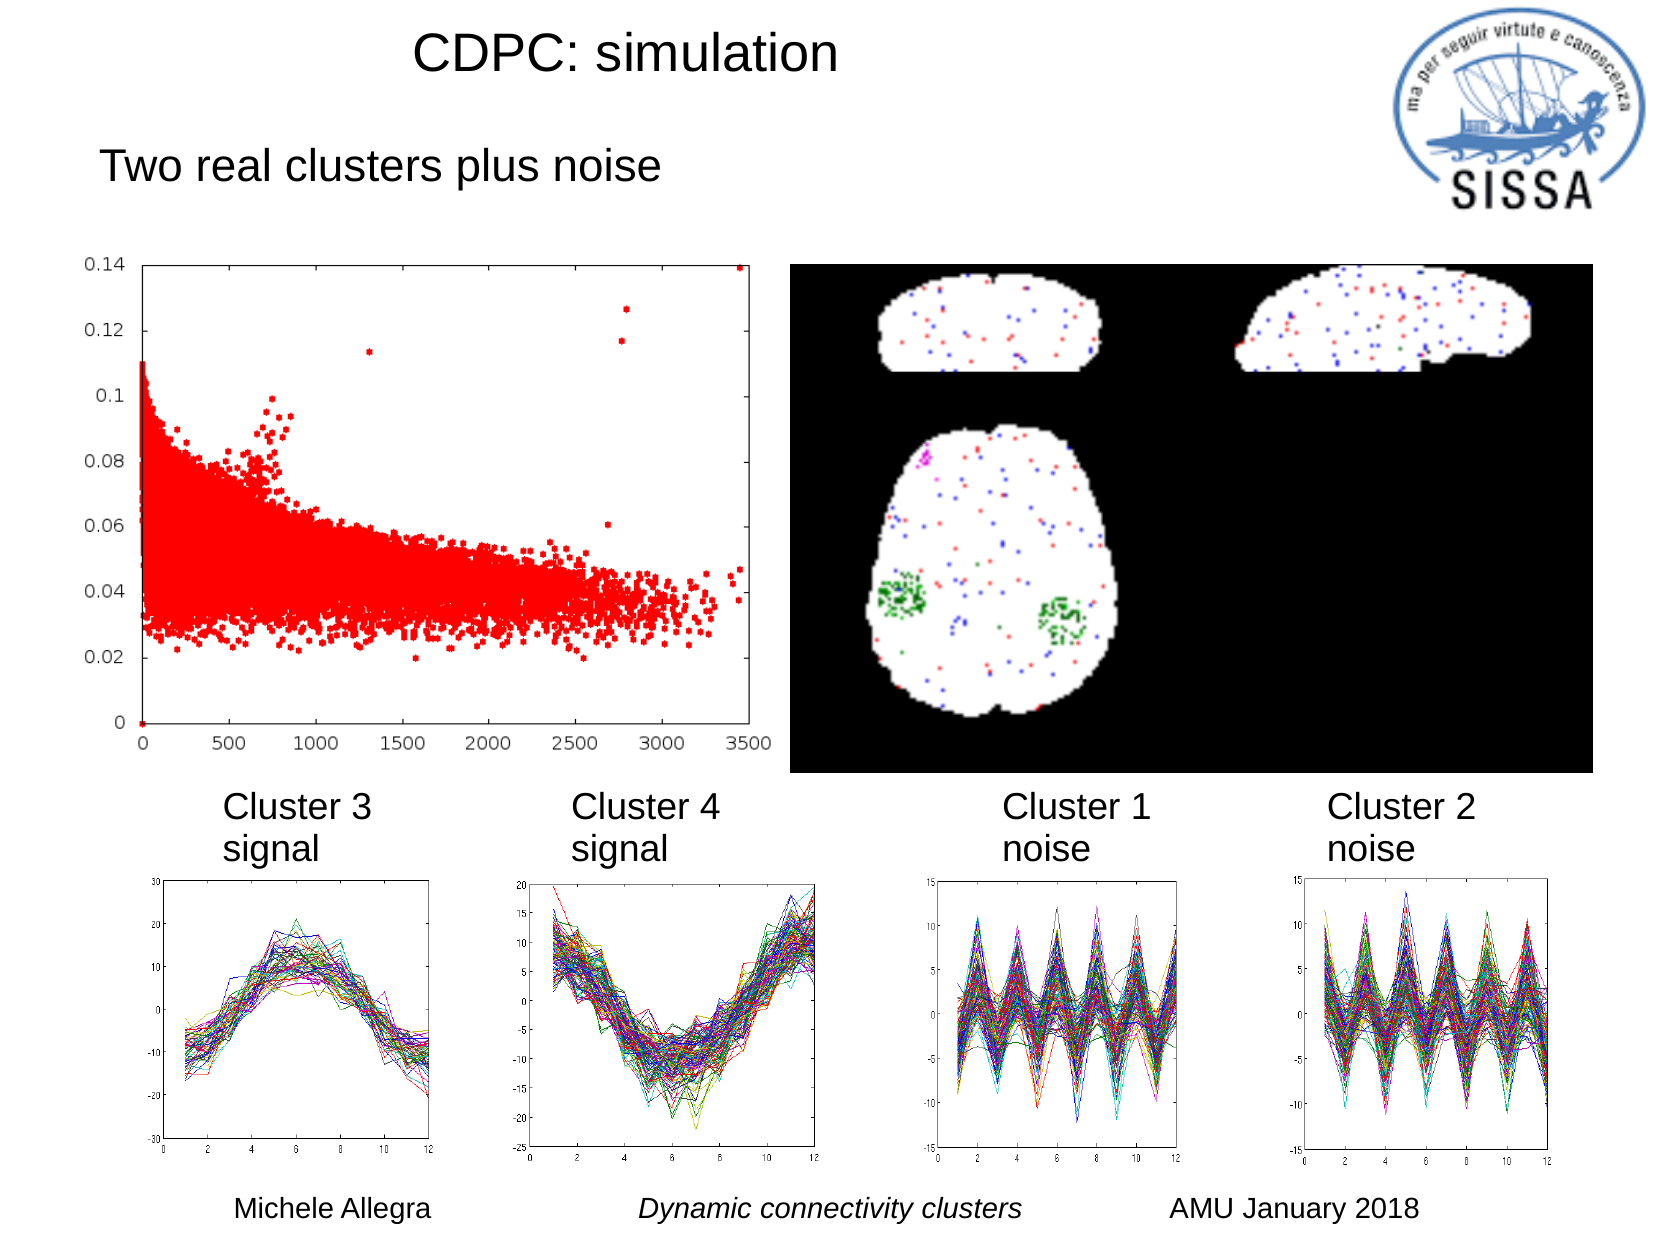

Two real clusters plus noise
# CDPC: simulation
Cluster 3
signal
Cluster 4
signal
Cluster 1
noise
Cluster 2
noise
Michele Allegra Dynamic connectivity clusters AMU January 2018